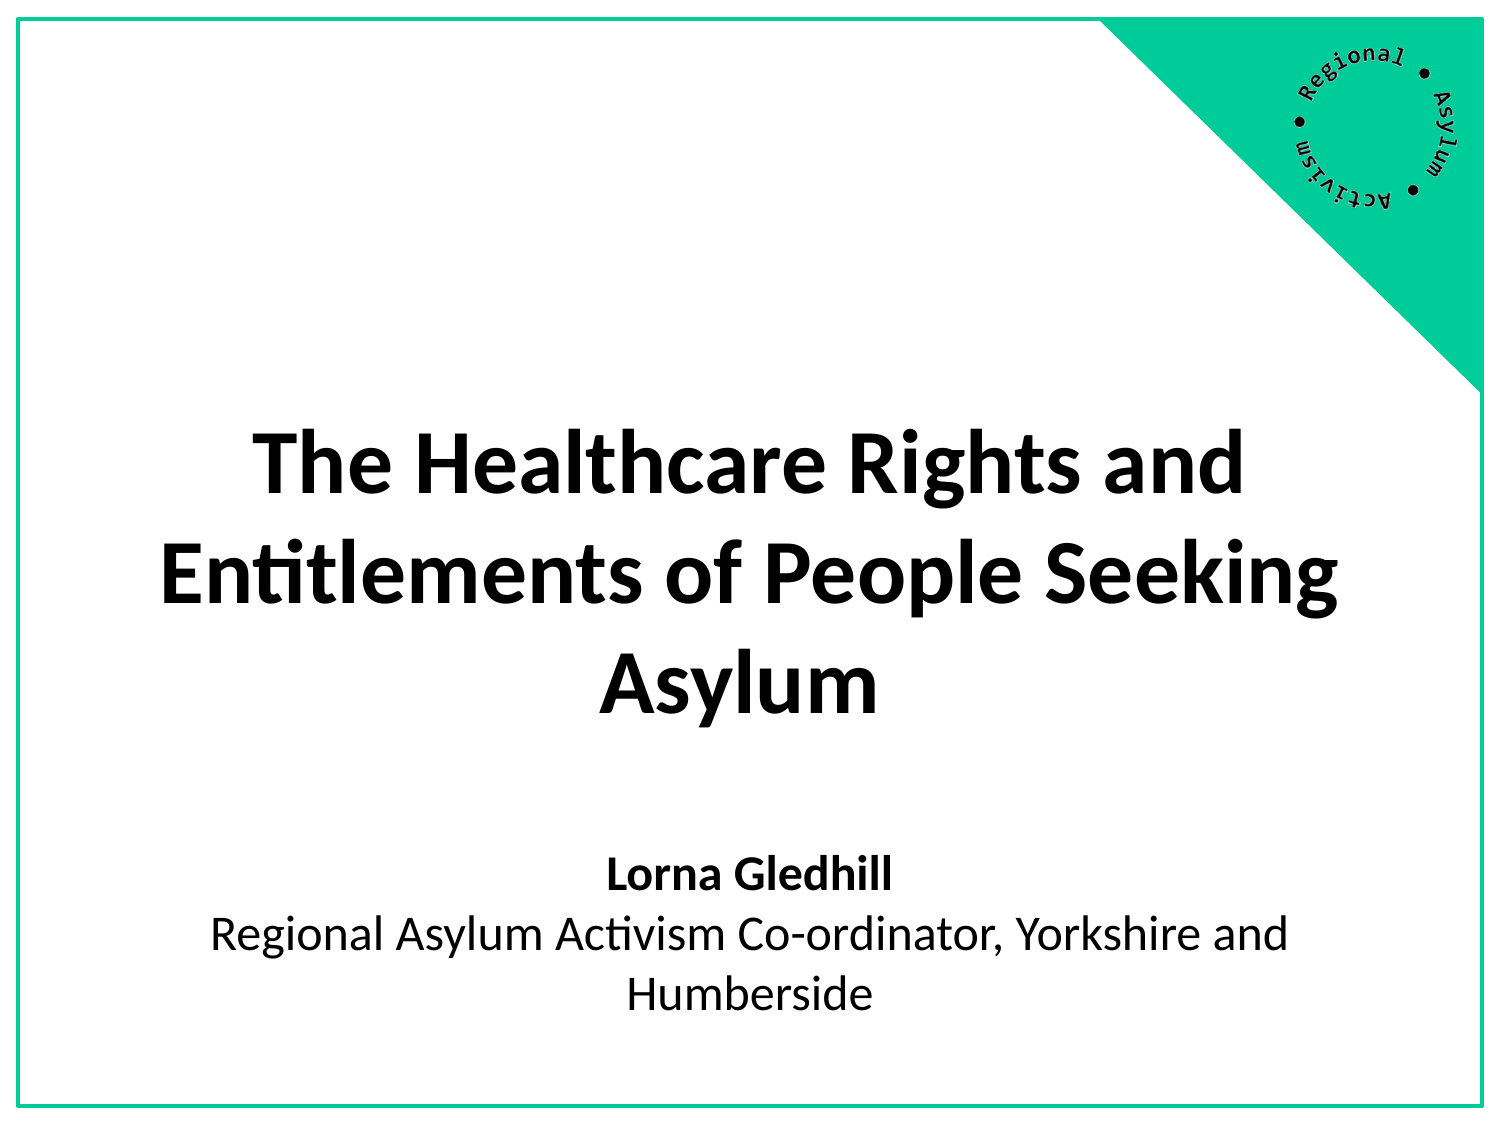

The Healthcare Rights and Entitlements of People Seeking Asylum
Lorna Gledhill
Regional Asylum Activism Co-ordinator, Yorkshire and Humberside